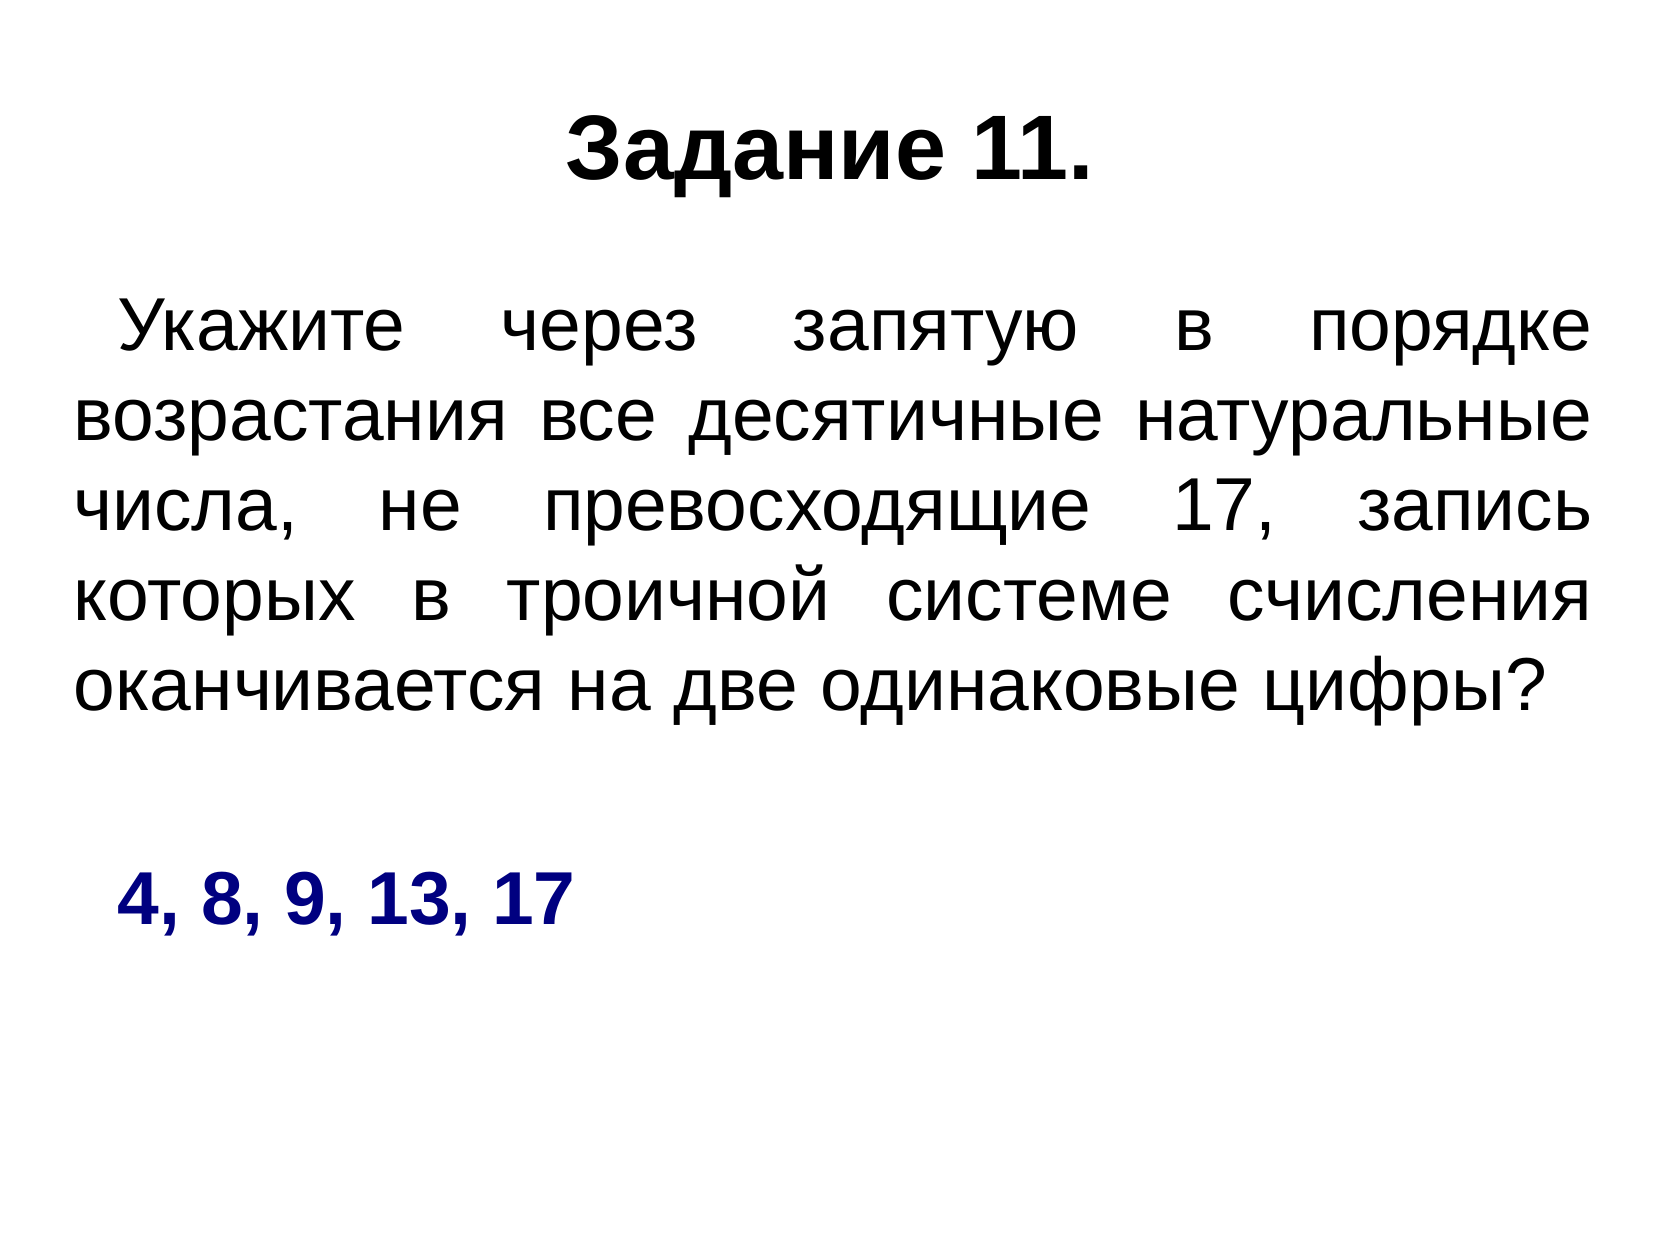

# Задание 11.
Укажите через запятую в порядке возрастания все десятичные натуральные числа, не превосходящие 17, запись которых в троичной системе счисления оканчивается на две одинаковые цифры?
4, 8, 9, 13, 17